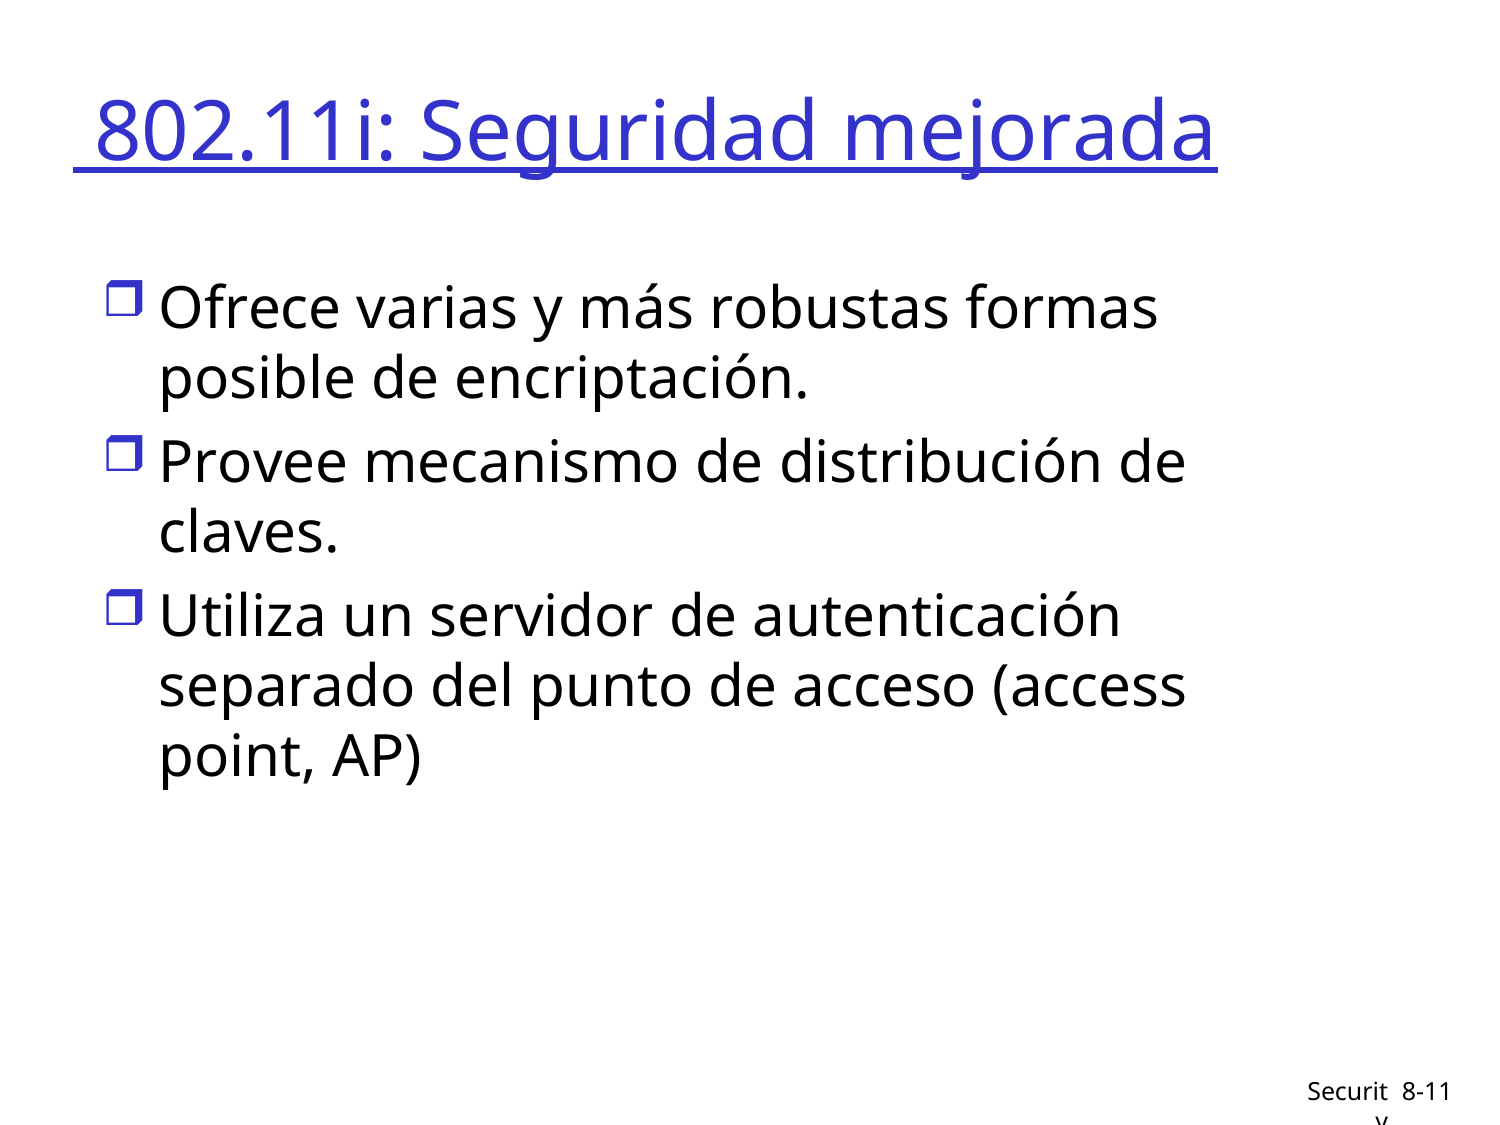

# 802.11i: Seguridad mejorada
Ofrece varias y más robustas formas posible de encriptación.
Provee mecanismo de distribución de claves.
Utiliza un servidor de autenticación separado del punto de acceso (access point, AP)
Security
8-11